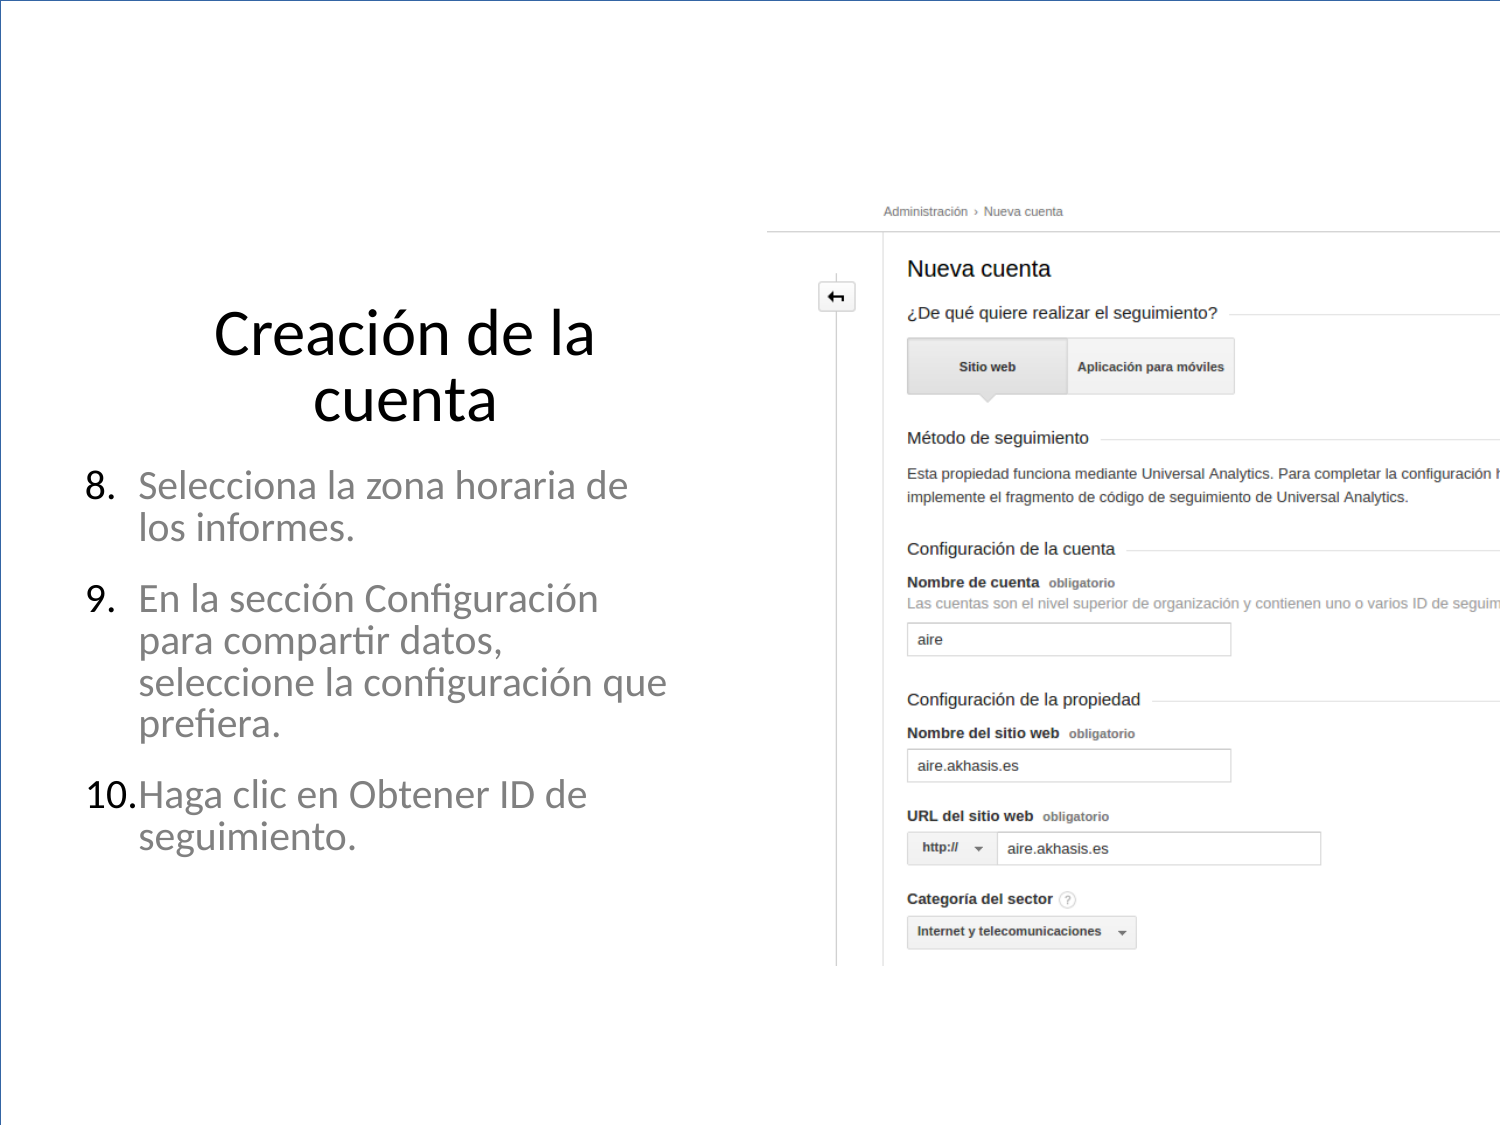

# Creación de la cuenta
Selecciona la zona horaria de los informes.
En la sección Configuración para compartir datos, seleccione la configuración que prefiera.
Haga clic en Obtener ID de seguimiento.